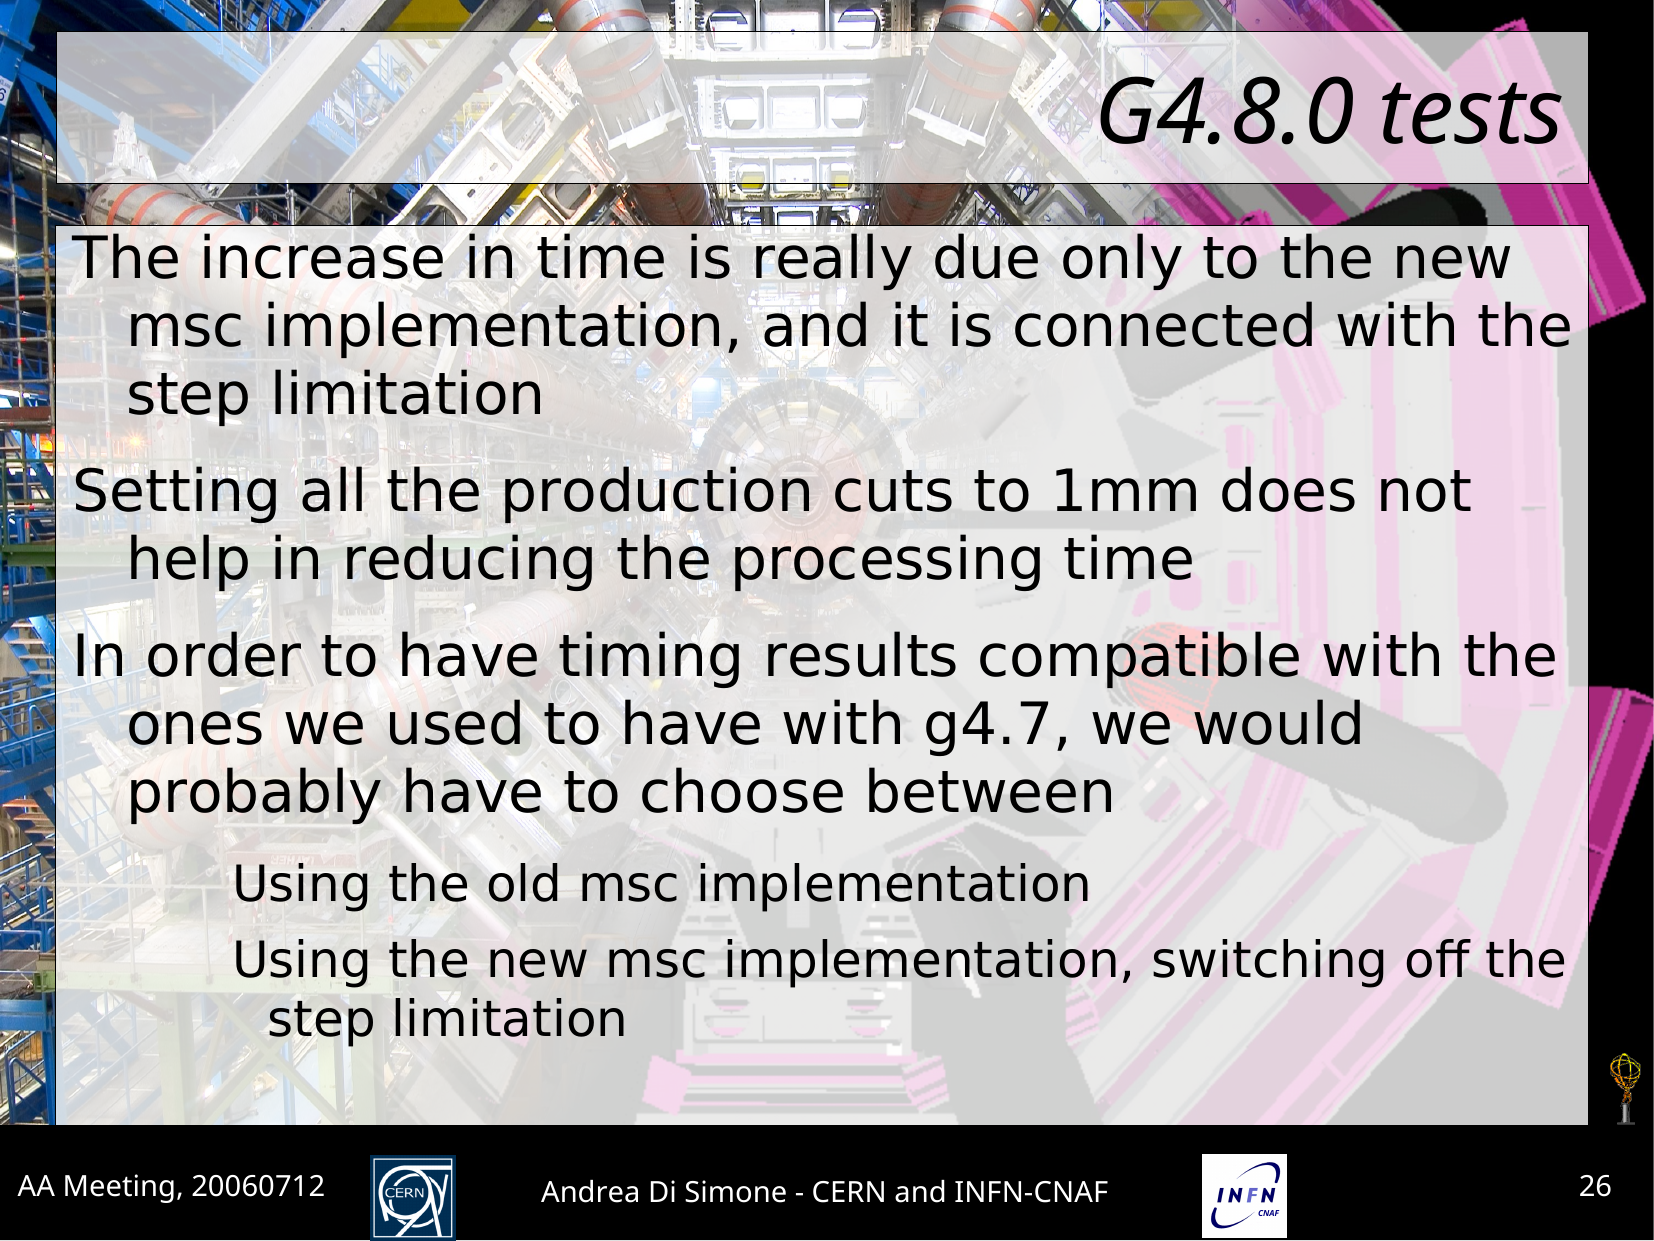

# G4.8.0 tests
The increase in time is really due only to the new msc implementation, and it is connected with the step limitation
Setting all the production cuts to 1mm does not help in reducing the processing time
In order to have timing results compatible with the ones we used to have with g4.7, we would probably have to choose between
Using the old msc implementation
Using the new msc implementation, switching off the step limitation
AA Meeting, 20060712
26
Andrea Di Simone - CERN and INFN-CNAF